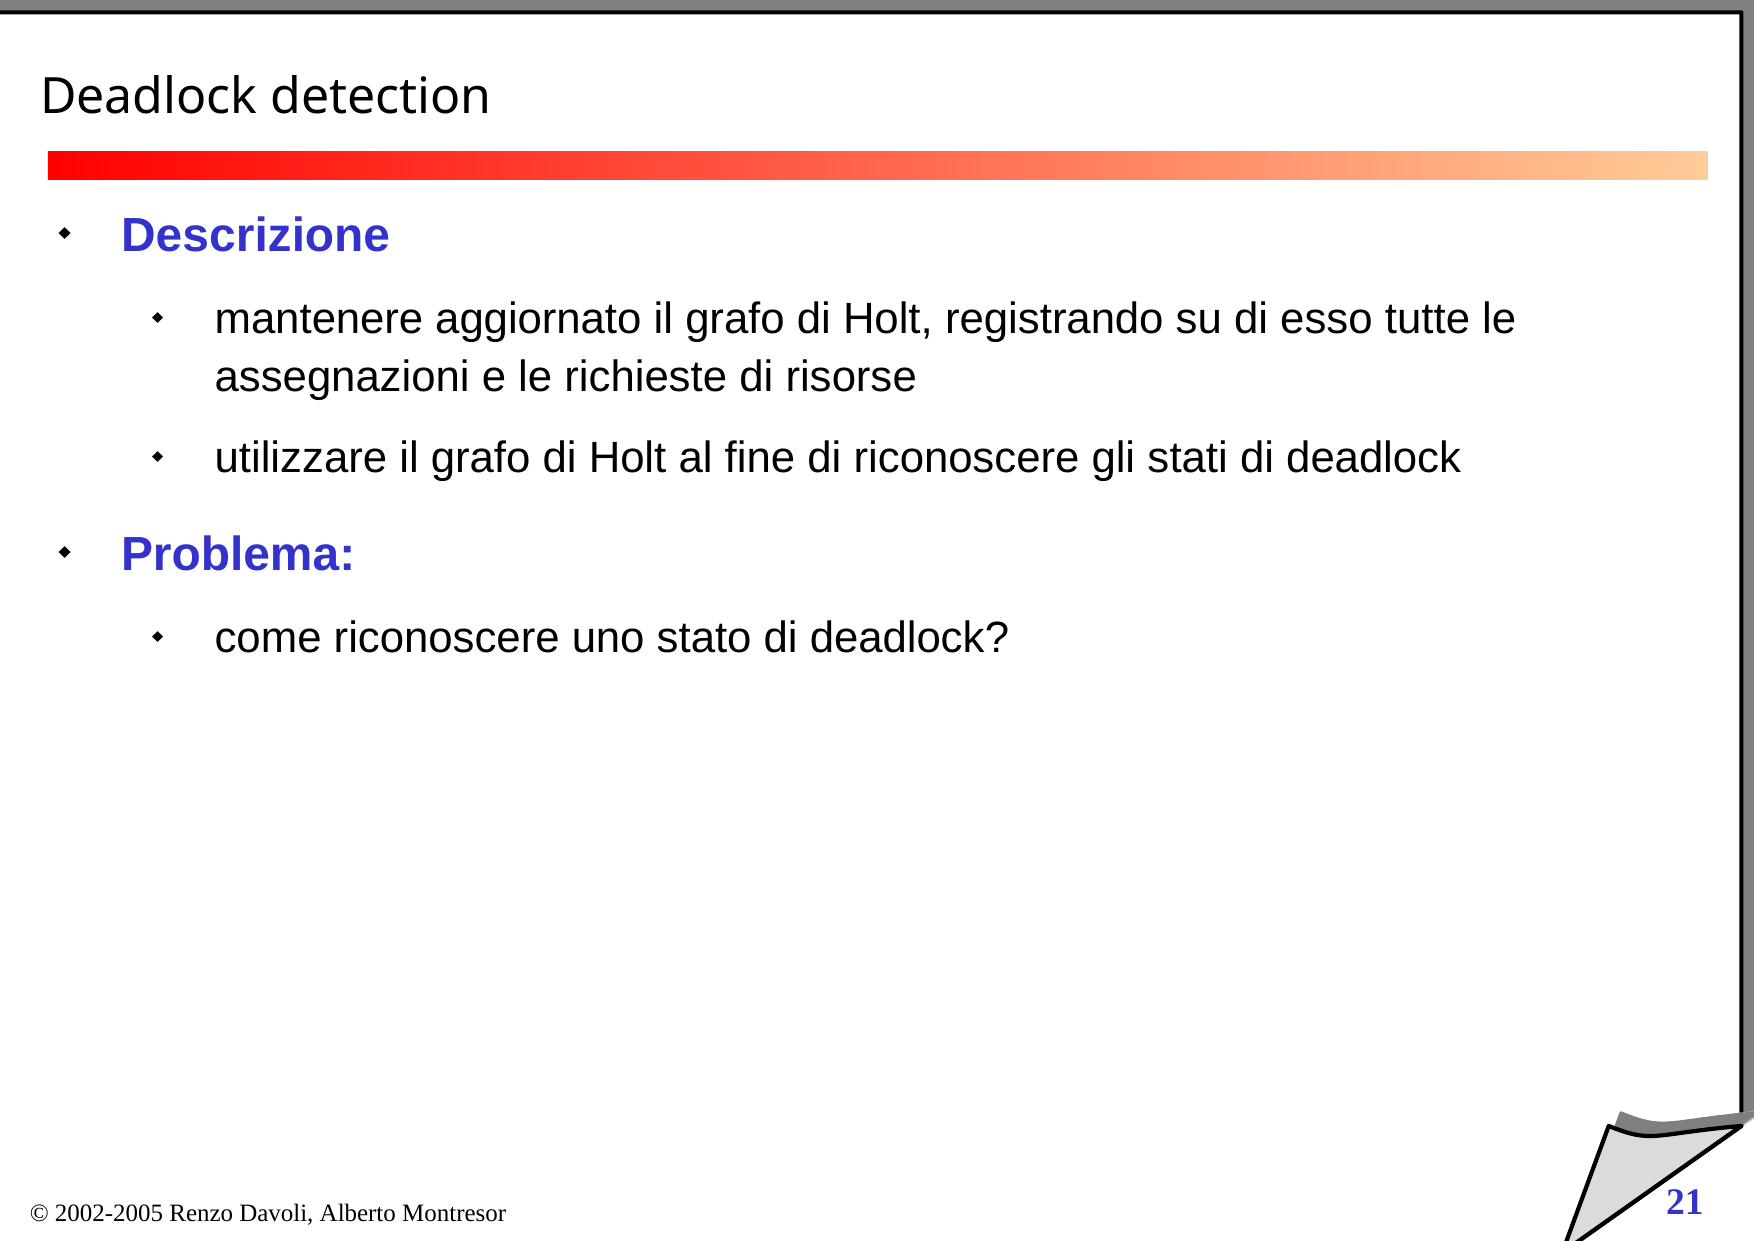

# Deadlock detection
Descrizione
mantenere aggiornato il grafo di Holt, registrando su di esso tutte le assegnazioni e le richieste di risorse
utilizzare il grafo di Holt al fine di riconoscere gli stati di deadlock
Problema:
come riconoscere uno stato di deadlock?